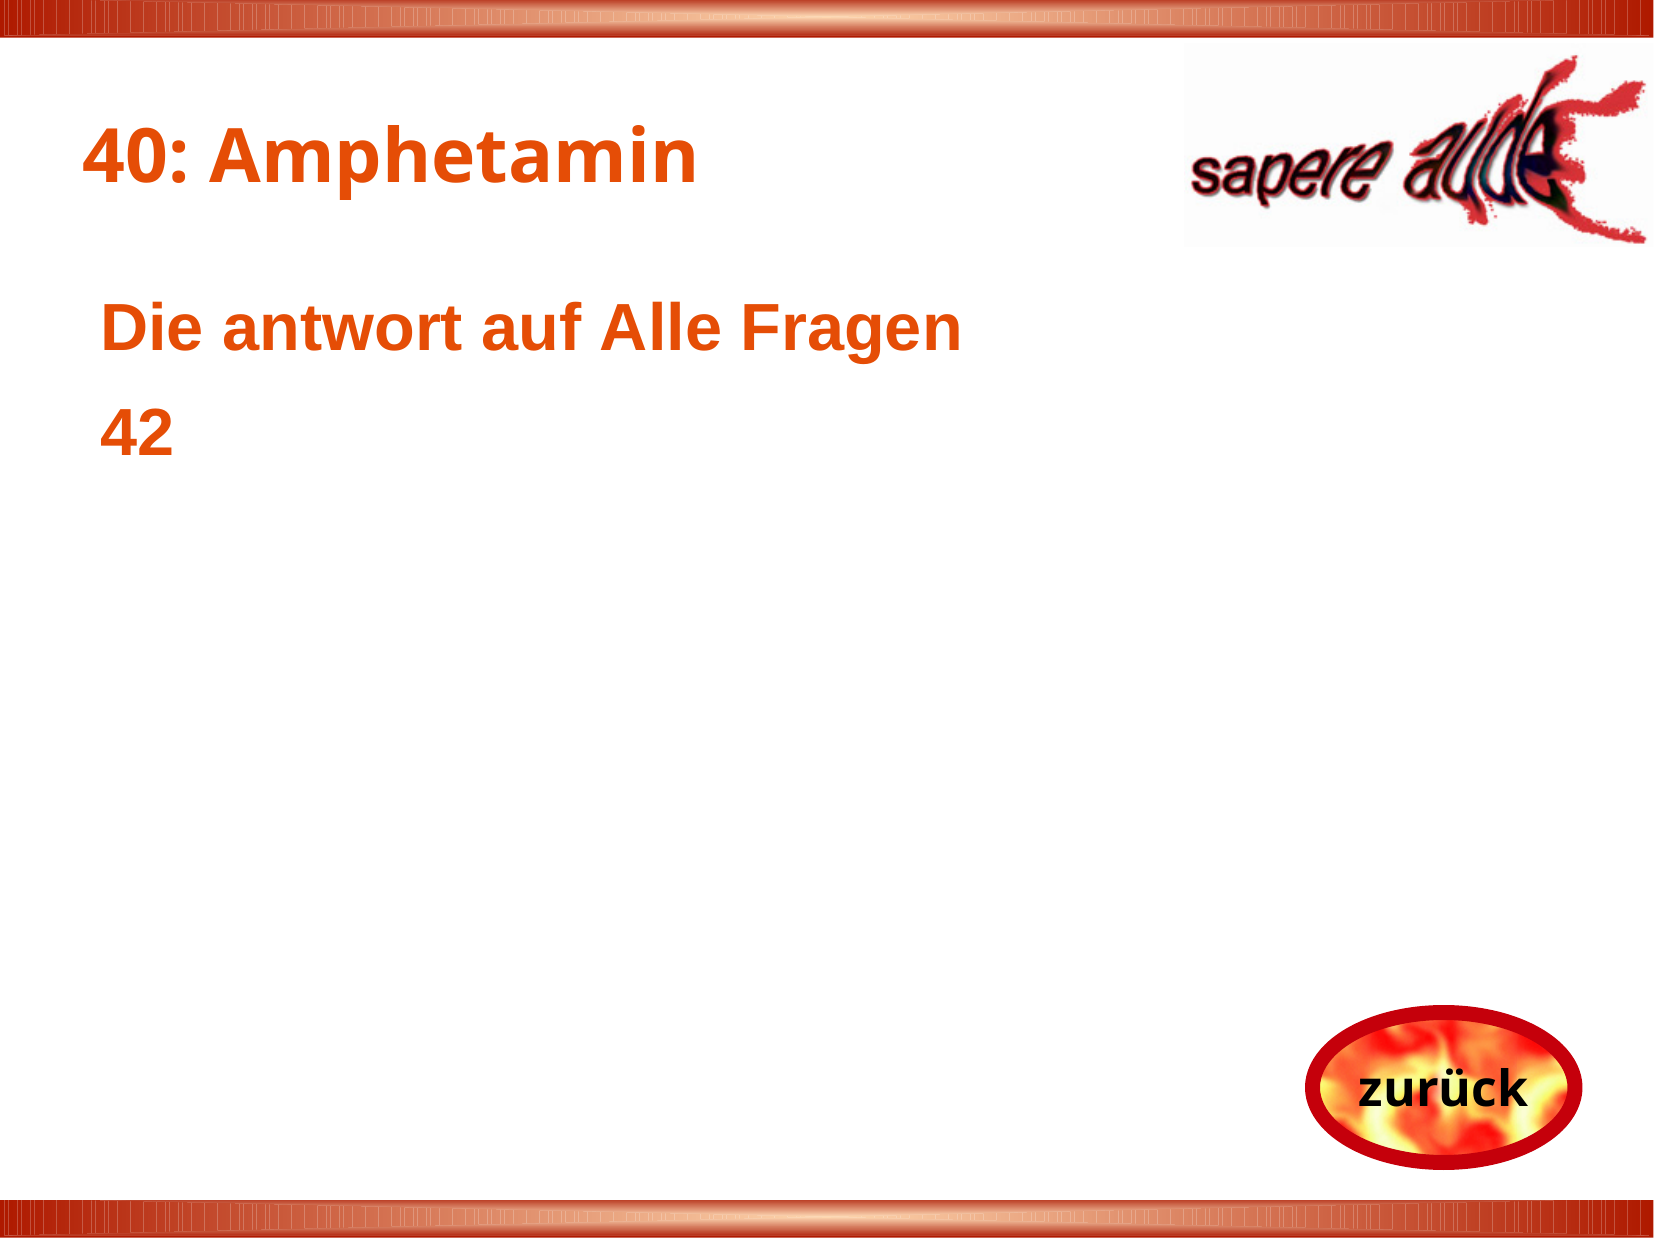

# 40: Amphetamin
Die antwort auf Alle Fragen
42